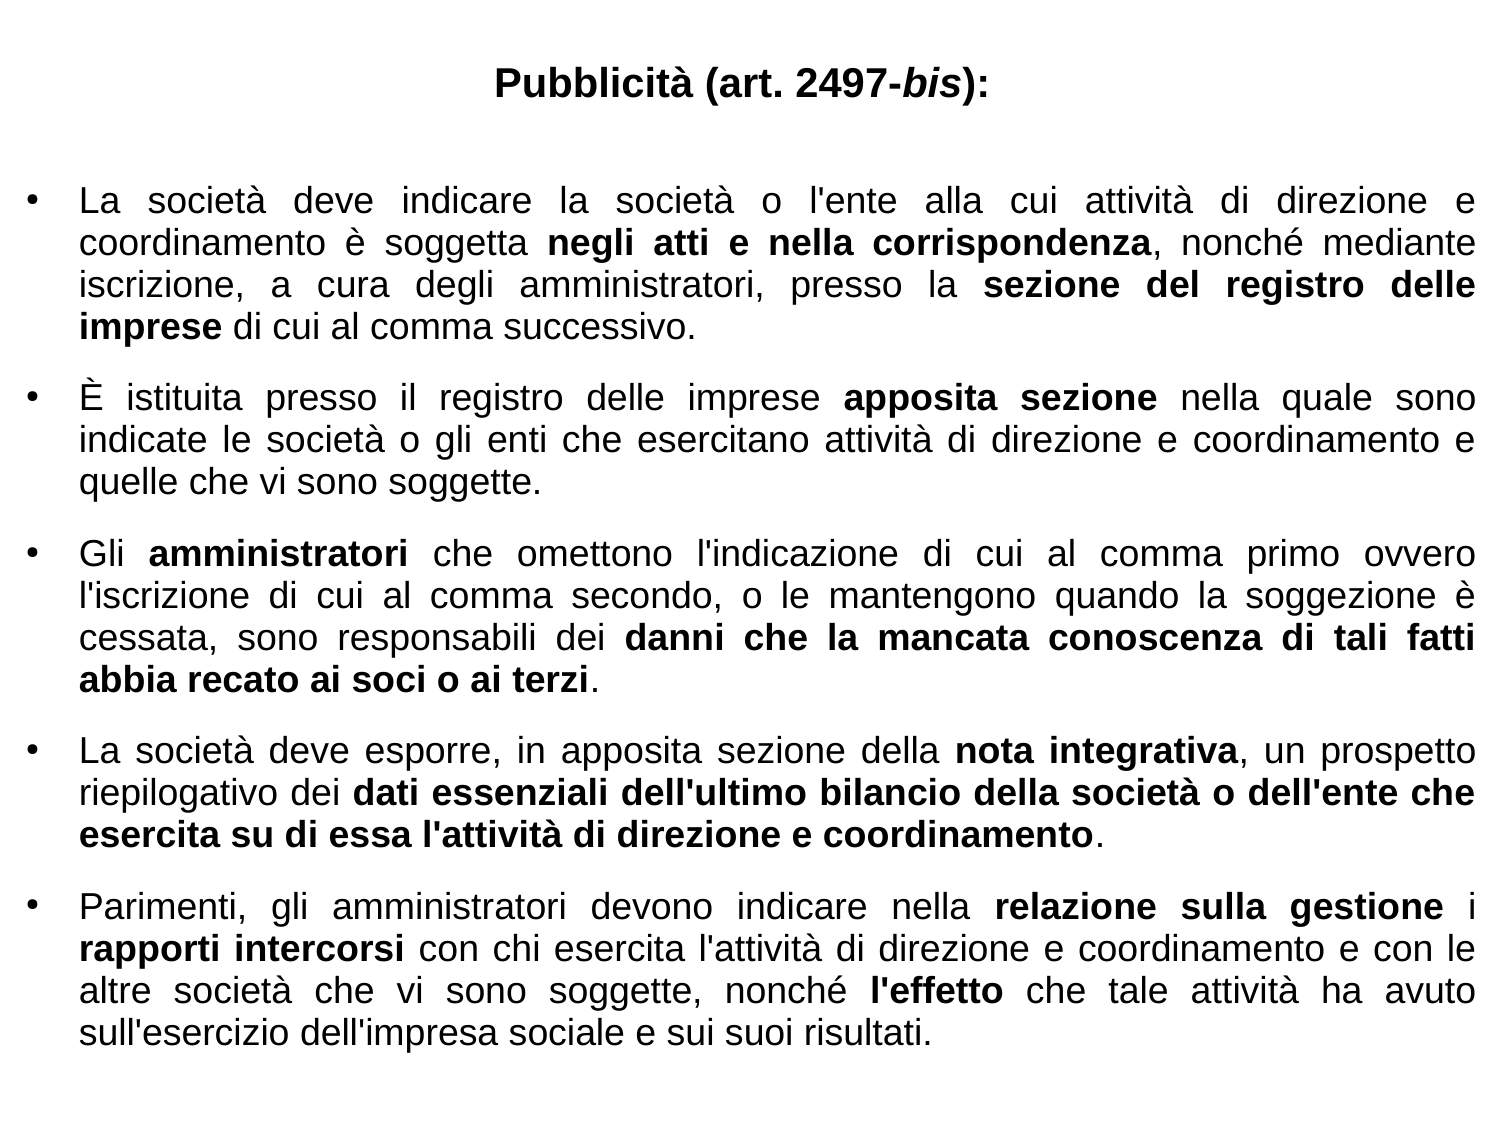

# Pubblicità (art. 2497-bis):
La società deve indicare la società o l'ente alla cui attività di direzione e coordinamento è soggetta negli atti e nella corrispondenza, nonché mediante iscrizione, a cura degli amministratori, presso la sezione del registro delle imprese di cui al comma successivo.
È istituita presso il registro delle imprese apposita sezione nella quale sono indicate le società o gli enti che esercitano attività di direzione e coordinamento e quelle che vi sono soggette.
Gli amministratori che omettono l'indicazione di cui al comma primo ovvero l'iscrizione di cui al comma secondo, o le mantengono quando la soggezione è cessata, sono responsabili dei danni che la mancata conoscenza di tali fatti abbia recato ai soci o ai terzi.
La società deve esporre, in apposita sezione della nota integrativa, un prospetto riepilogativo dei dati essenziali dell'ultimo bilancio della società o dell'ente che esercita su di essa l'attività di direzione e coordinamento.
Parimenti, gli amministratori devono indicare nella relazione sulla gestione i rapporti intercorsi con chi esercita l'attività di direzione e coordinamento e con le altre società che vi sono soggette, nonché l'effetto che tale attività ha avuto sull'esercizio dell'impresa sociale e sui suoi risultati.